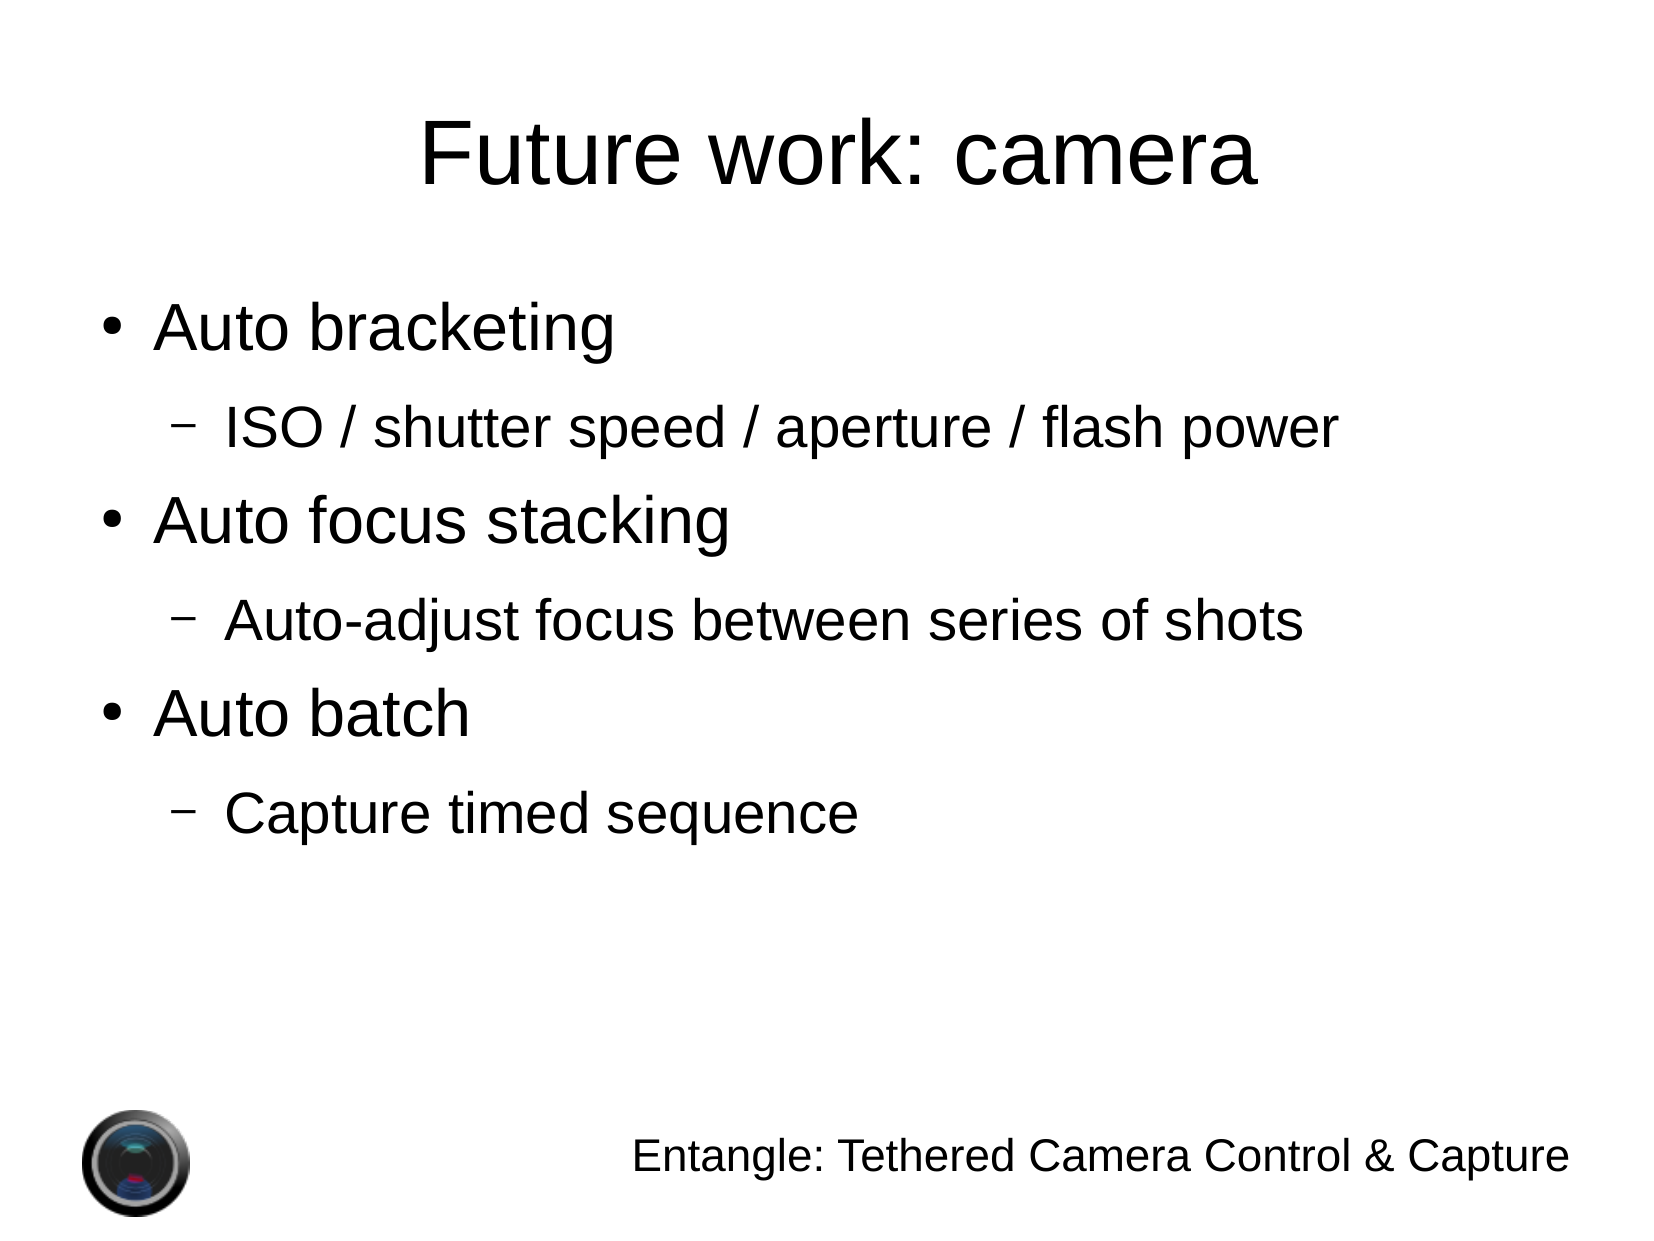

# Future work: camera
Auto bracketing
ISO / shutter speed / aperture / flash power
Auto focus stacking
Auto-adjust focus between series of shots
Auto batch
Capture timed sequence